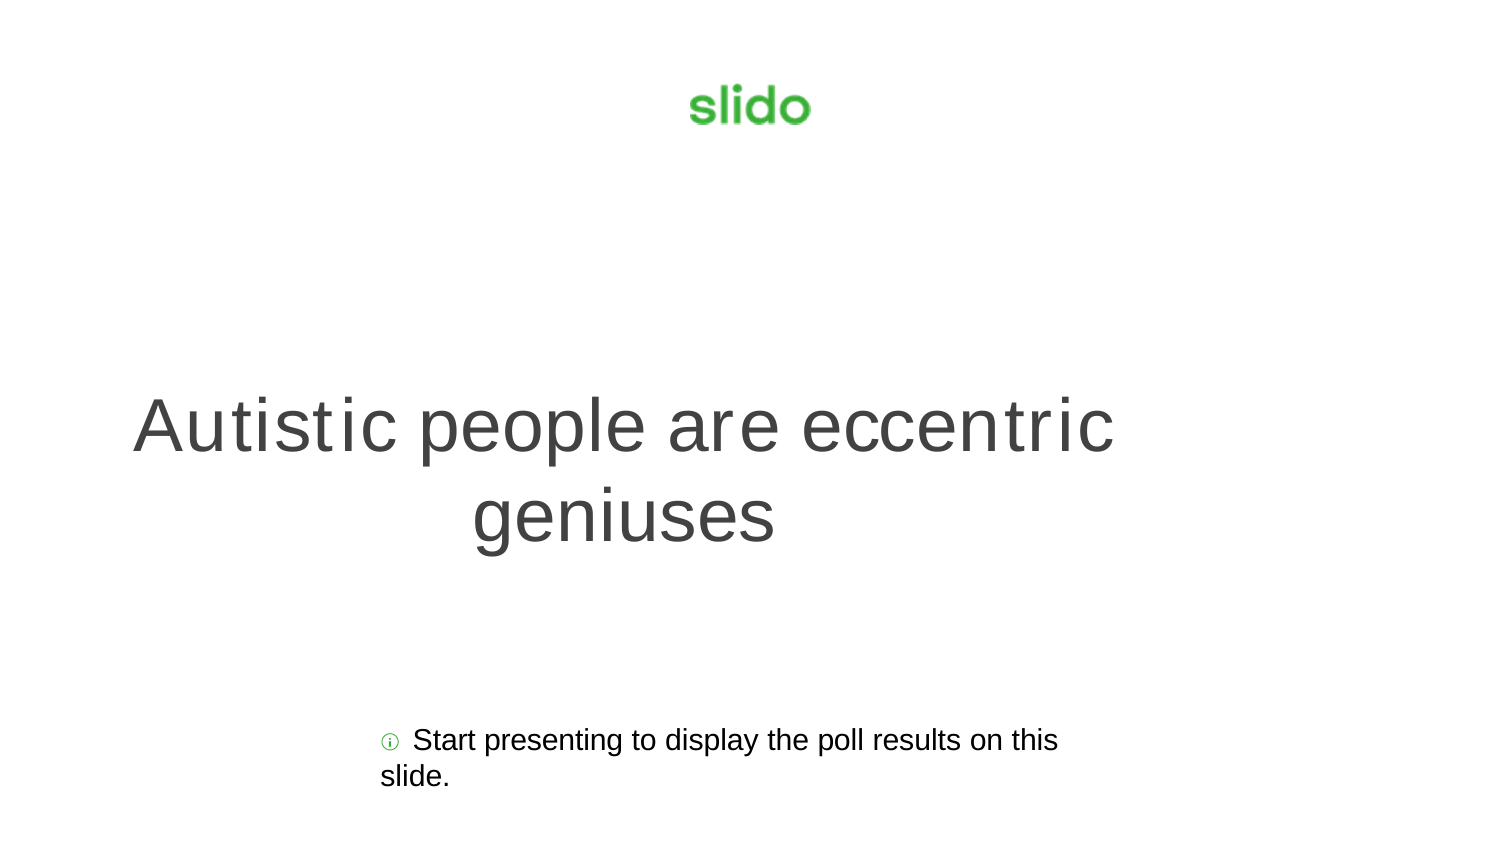

# Autistic people are eccentric geniuses
ⓘ Start presenting to display the poll results on this slide.